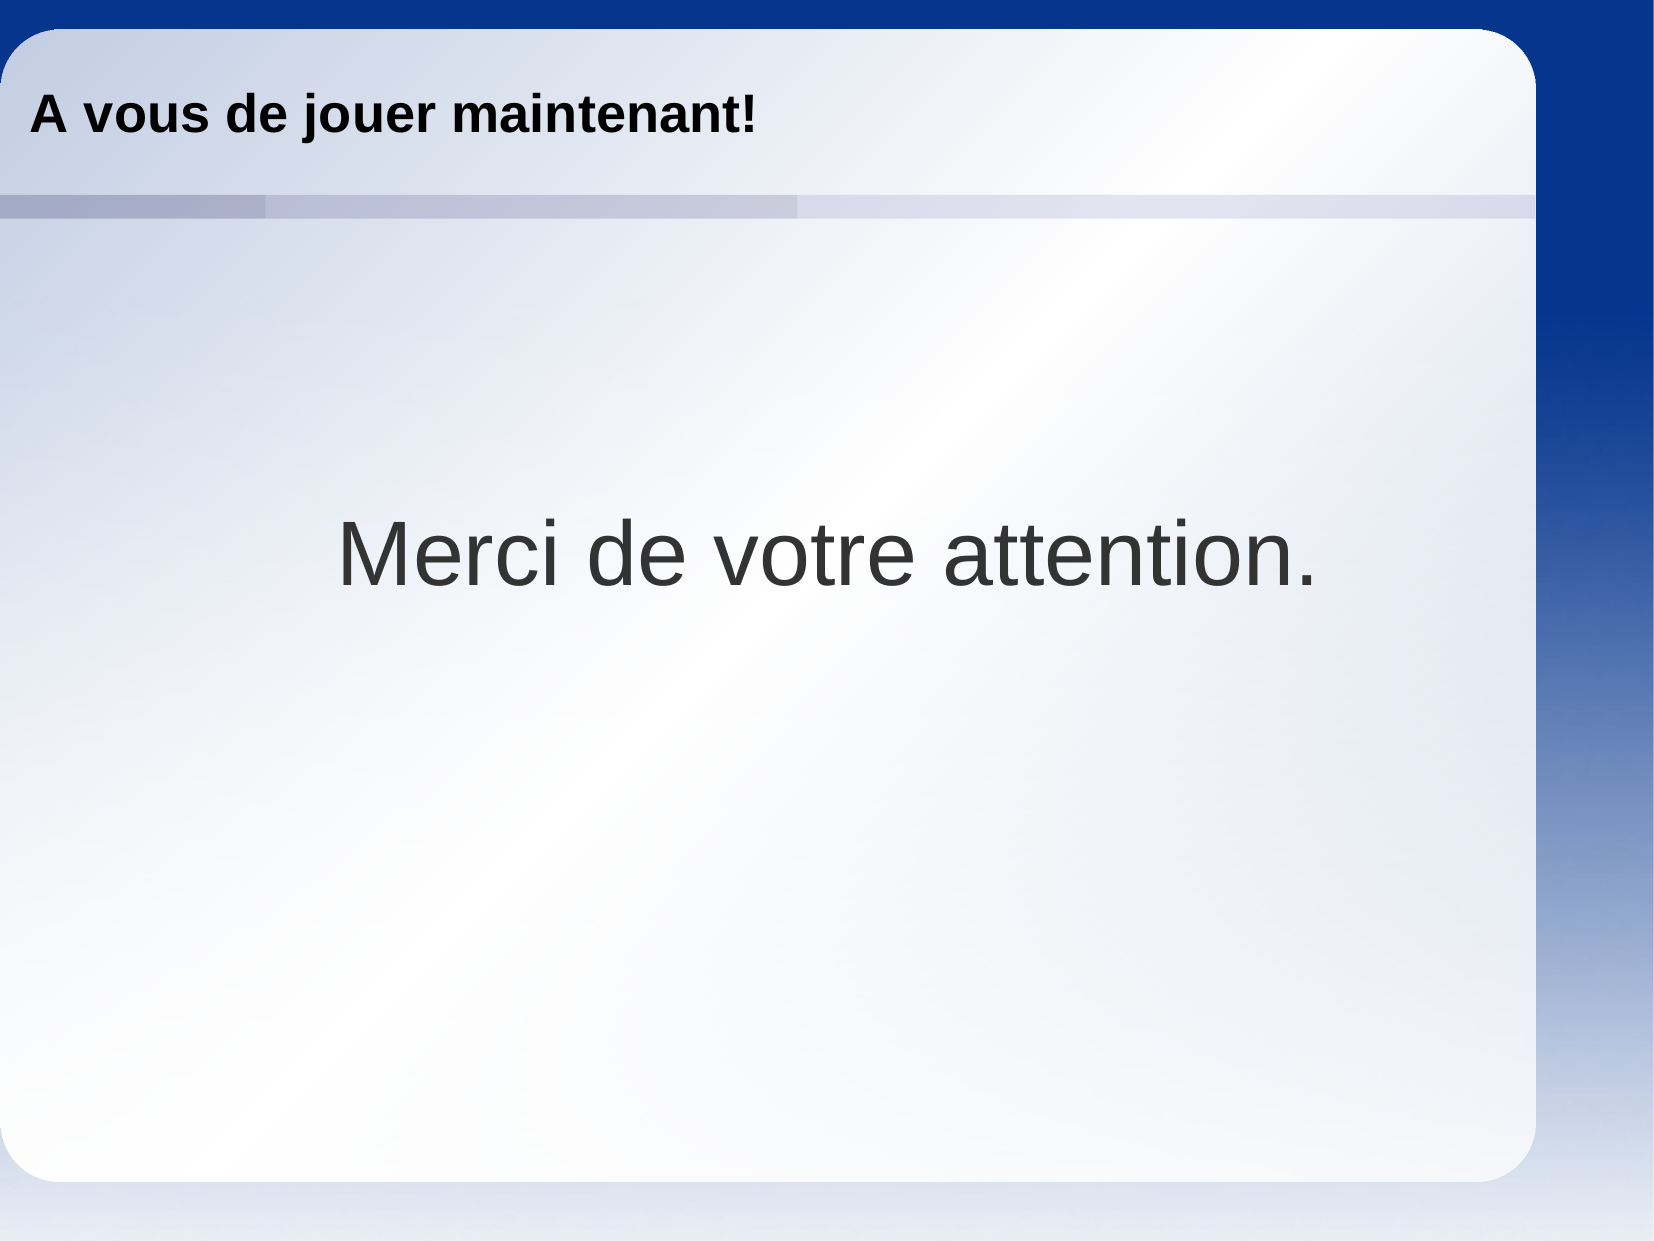

# A vous de jouer maintenant!
Merci de votre attention.